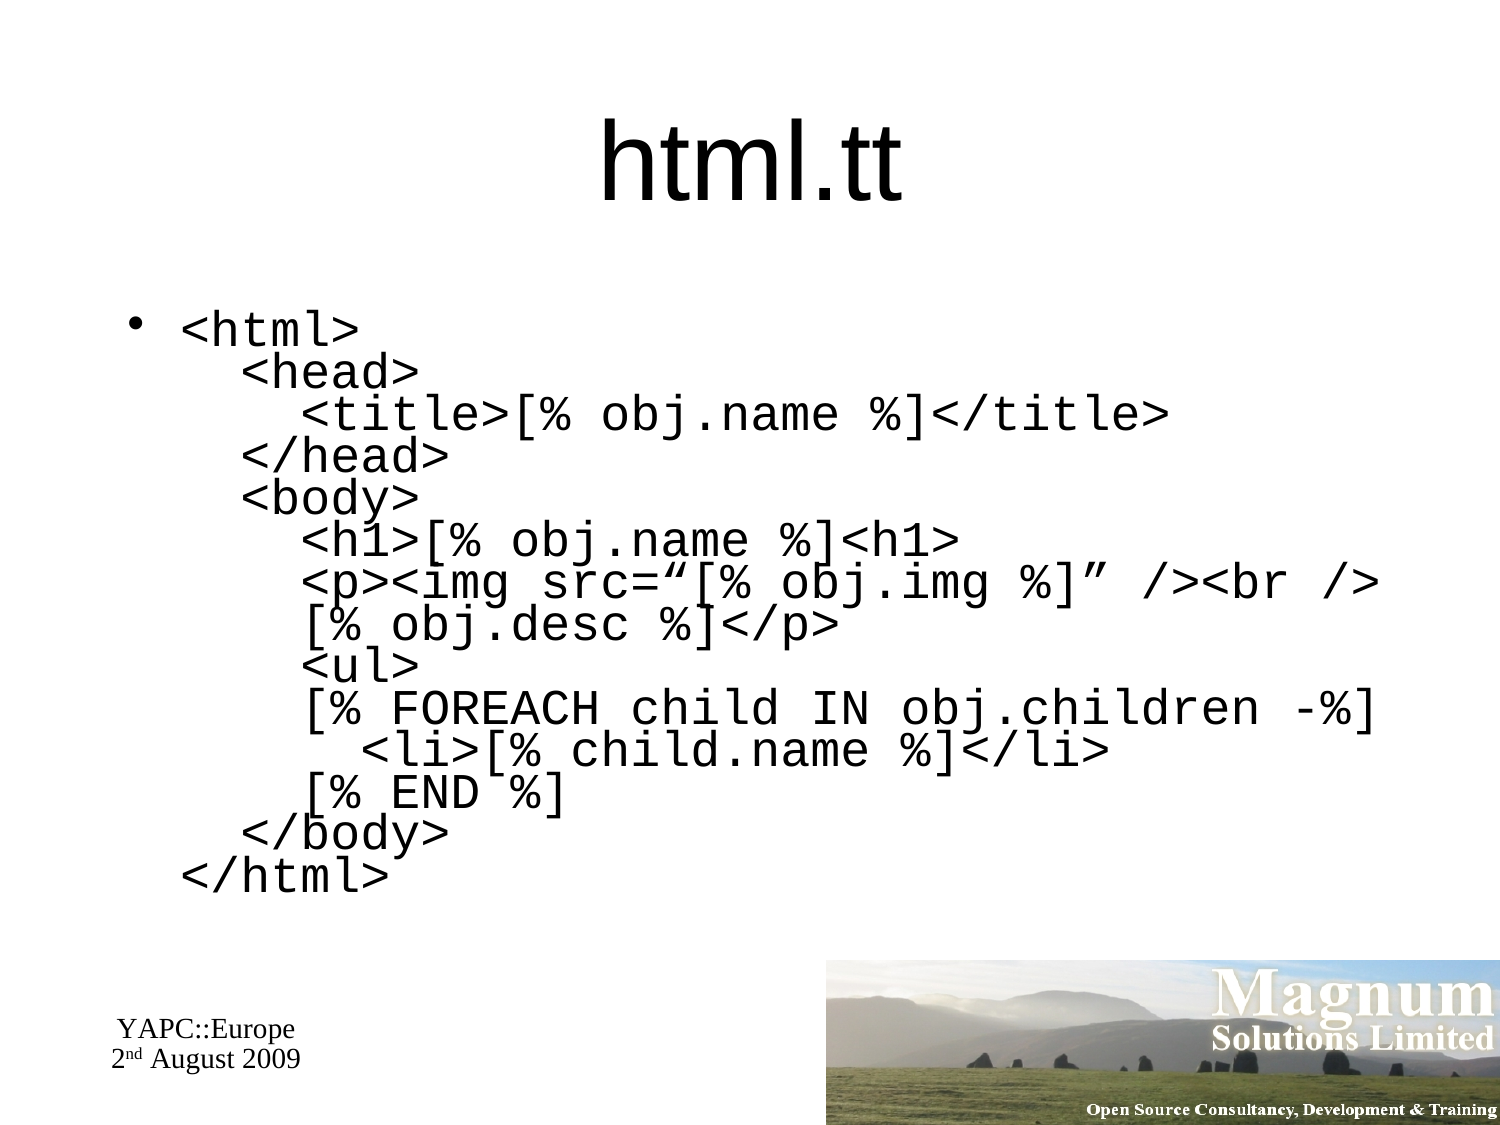

# html.tt
<html>
 <head>
 <title>[% obj.name %]</title>
 </head>
 <body>
 <h1>[% obj.name %]<h1>
 <p><img src=“[% obj.img %]” /><br />
 [% obj.desc %]</p>
 <ul>
 [% FOREACH child IN obj.children -%]
 <li>[% child.name %]</li>
 [% END %]
 </body>
</html>
119